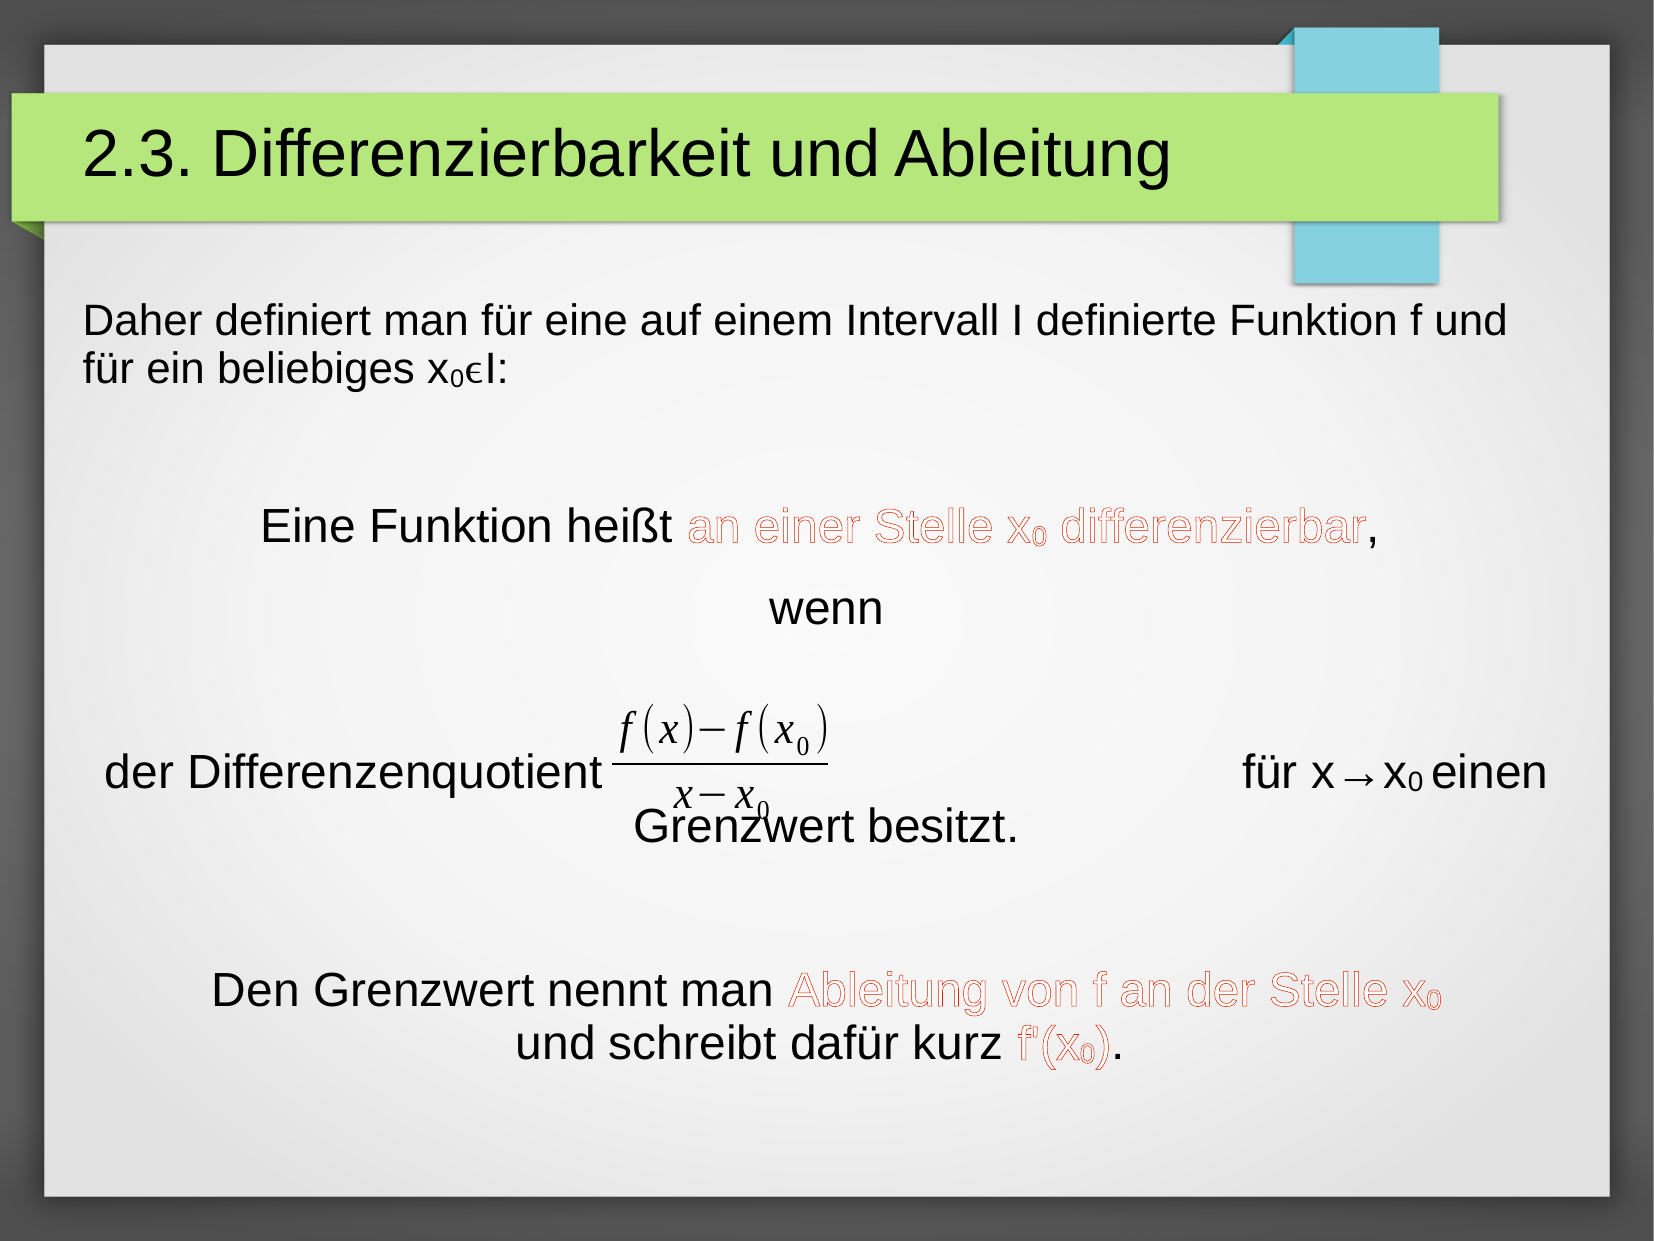

# 2.3. Differenzierbarkeit und Ableitung
Daher definiert man für eine auf einem Intervall I definierte Funktion f und für ein beliebiges x0ϵI:
Eine Funktion heißt an einer Stelle x0 differenzierbar,
wenn
der Differenzenquotient 							 für x→x0 einen Grenzwert besitzt.
Den Grenzwert nennt man Ableitung von f an der Stelle x0
und schreibt dafür kurz f'(x0).